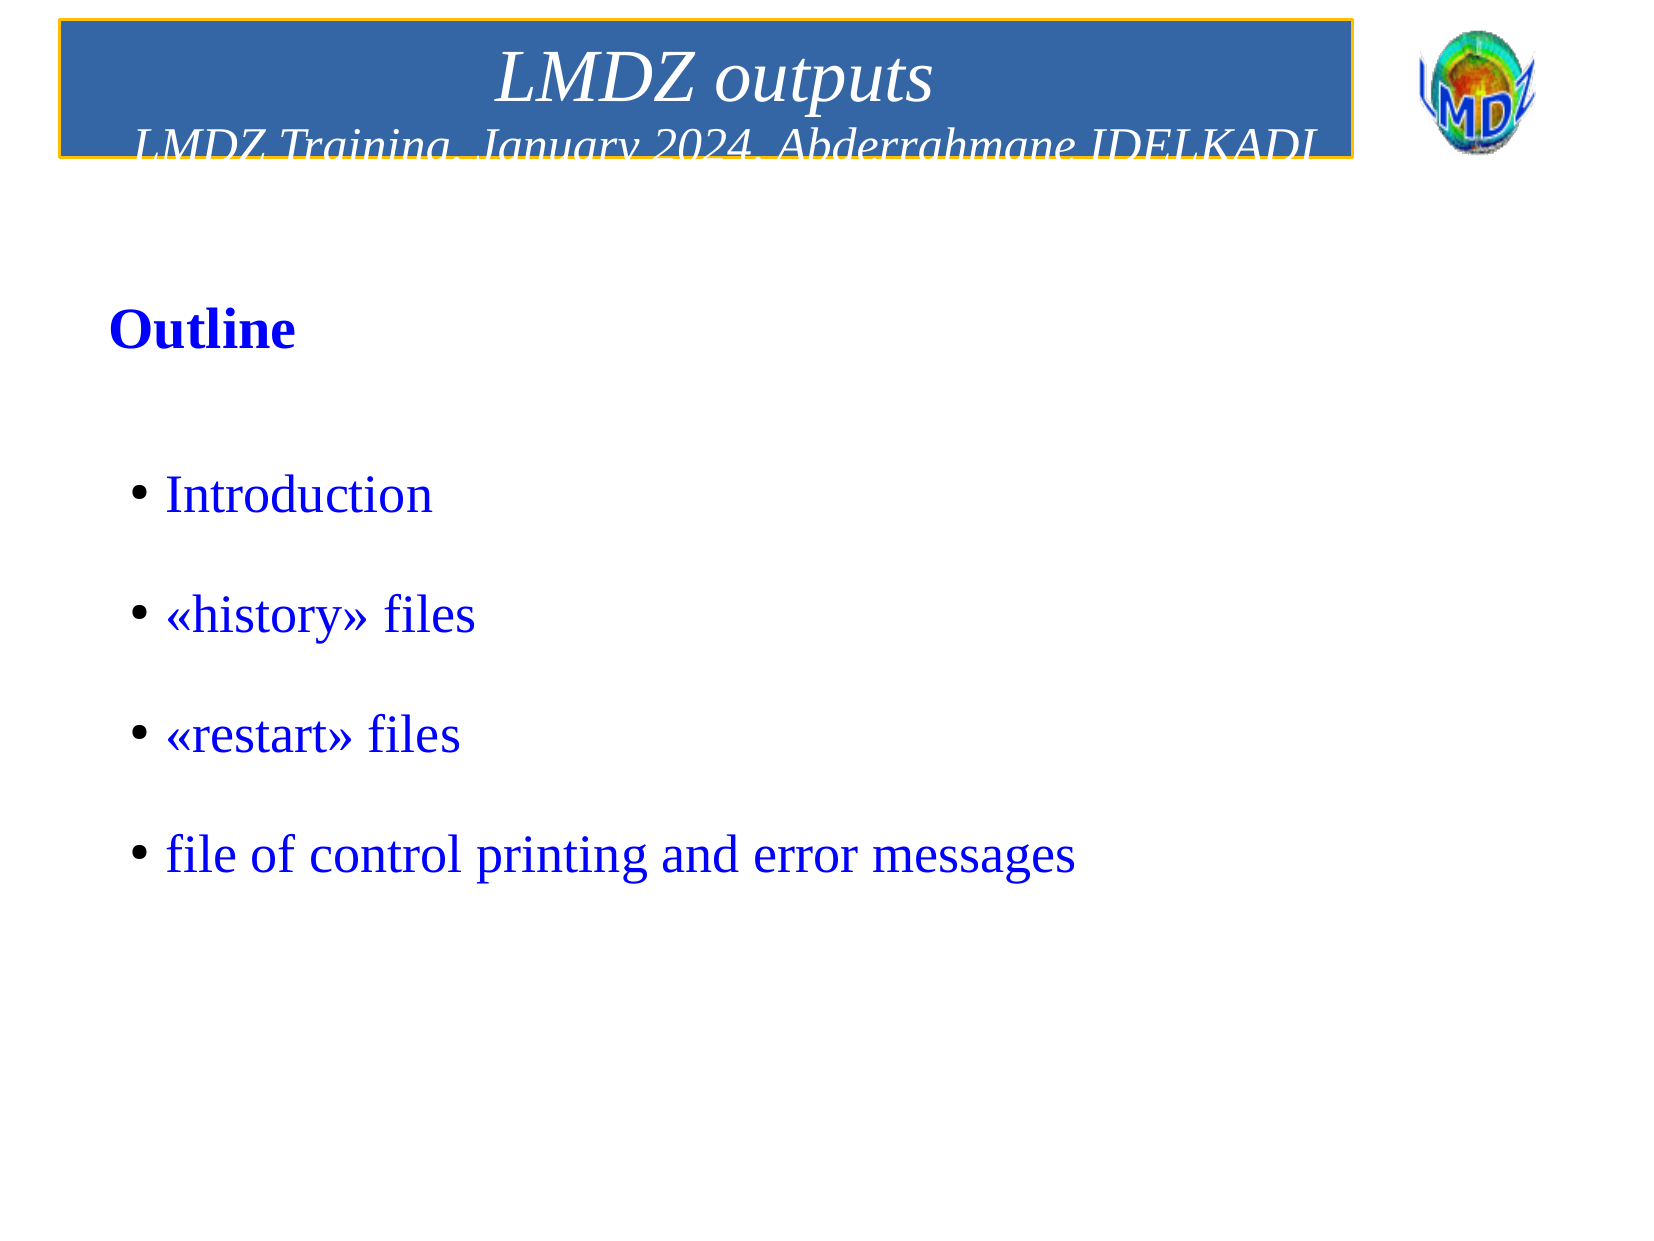

LMDZ outputs
LMDZ Training, January 2024, Abderrahmane IDELKADI
Outline
Introduction
«history» files
«restart» files
file of control printing and error messages